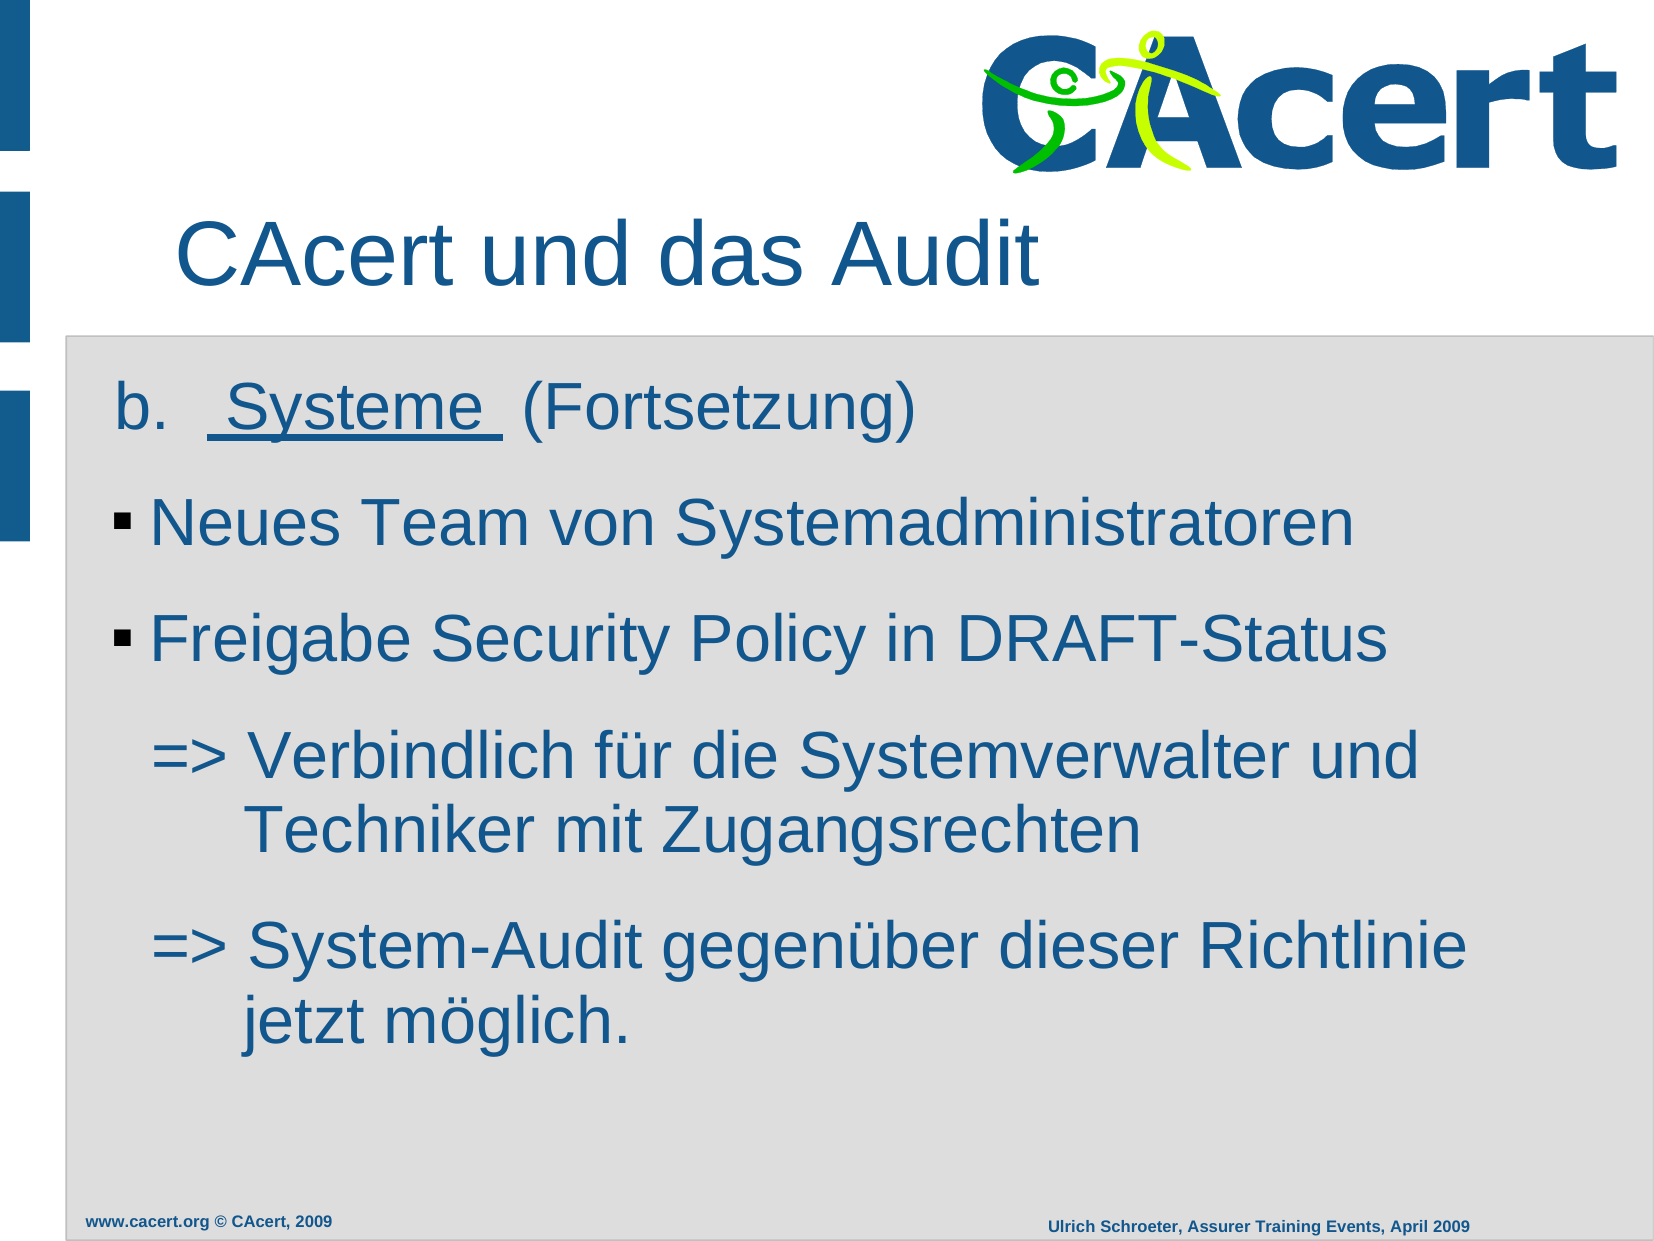

CAcert und das Audit
b. Systeme (Fortsetzung)
 Neues Team von Systemadministratoren
 Freigabe Security Policy in DRAFT-Status
 => Verbindlich für die Systemverwalter und
 Techniker mit Zugangsrechten
 => System-Audit gegenüber dieser Richtlinie
 jetzt möglich.